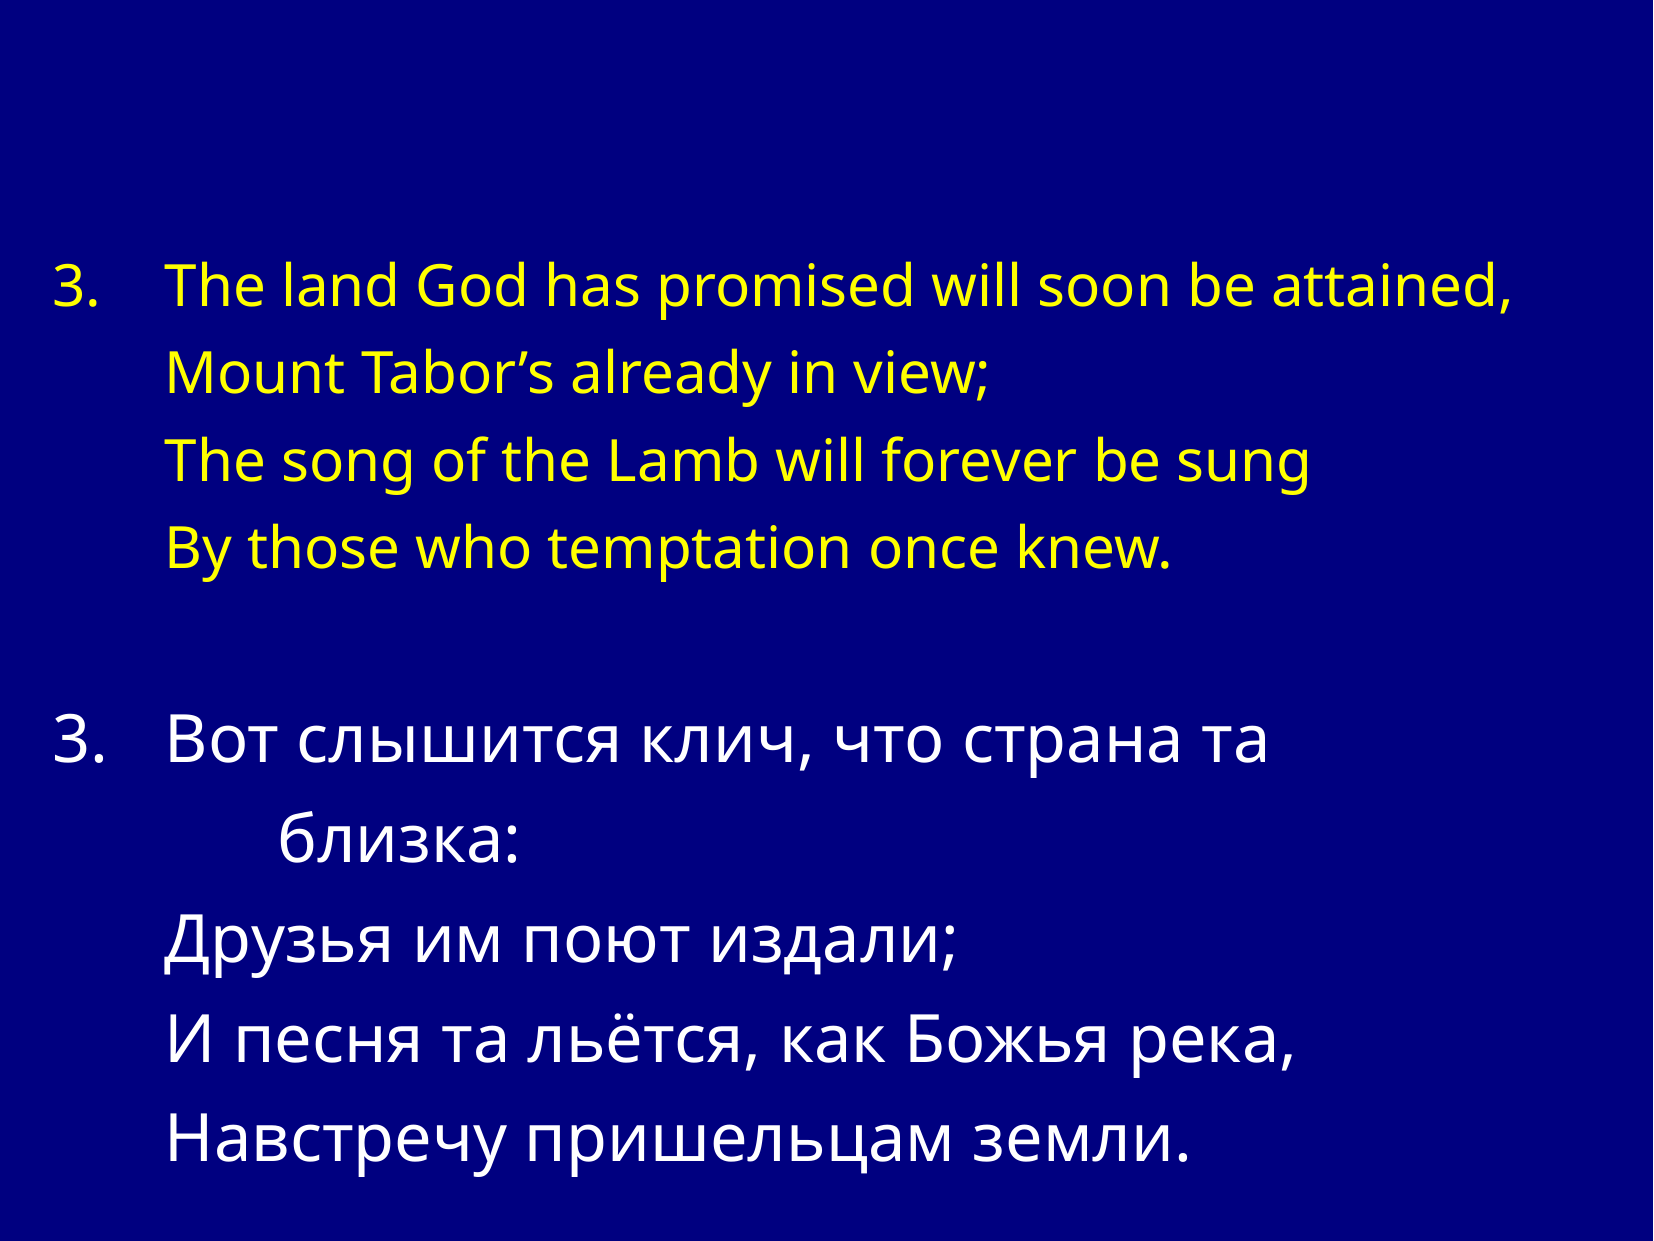

3.	The land God has promised will soon be attained,
	Mount Tabor’s already in view;
	The song of the Lamb will forever be sung
	By those who temptation once knew.
3.	Вот слышится клич, что страна та
		близка:
	Друзья им поют издали;
	И песня та льётся, как Божья река,
	Навстречу пришельцам земли.